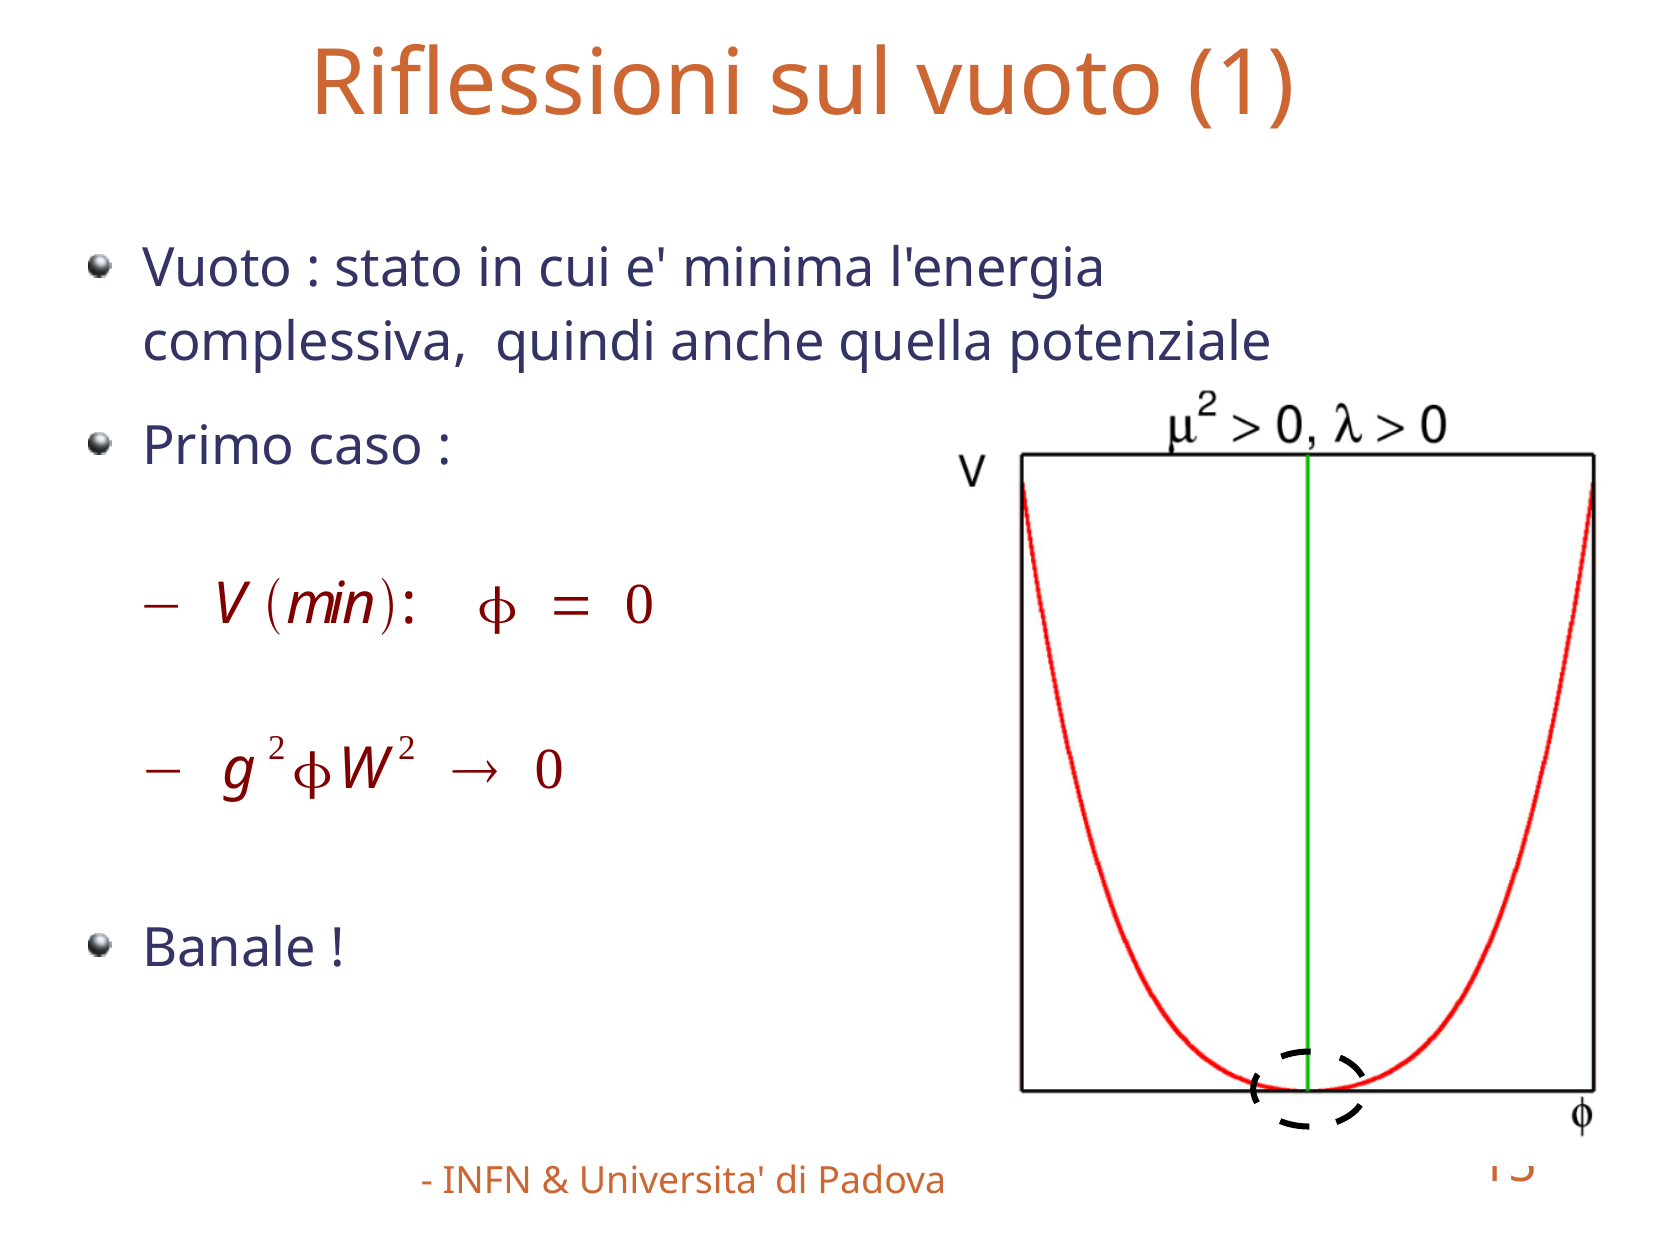

# Riflessioni sul vuoto (1)
Vuoto : stato in cui e' minima l'energia complessiva, quindi anche quella potenziale
Primo caso :
Banale !